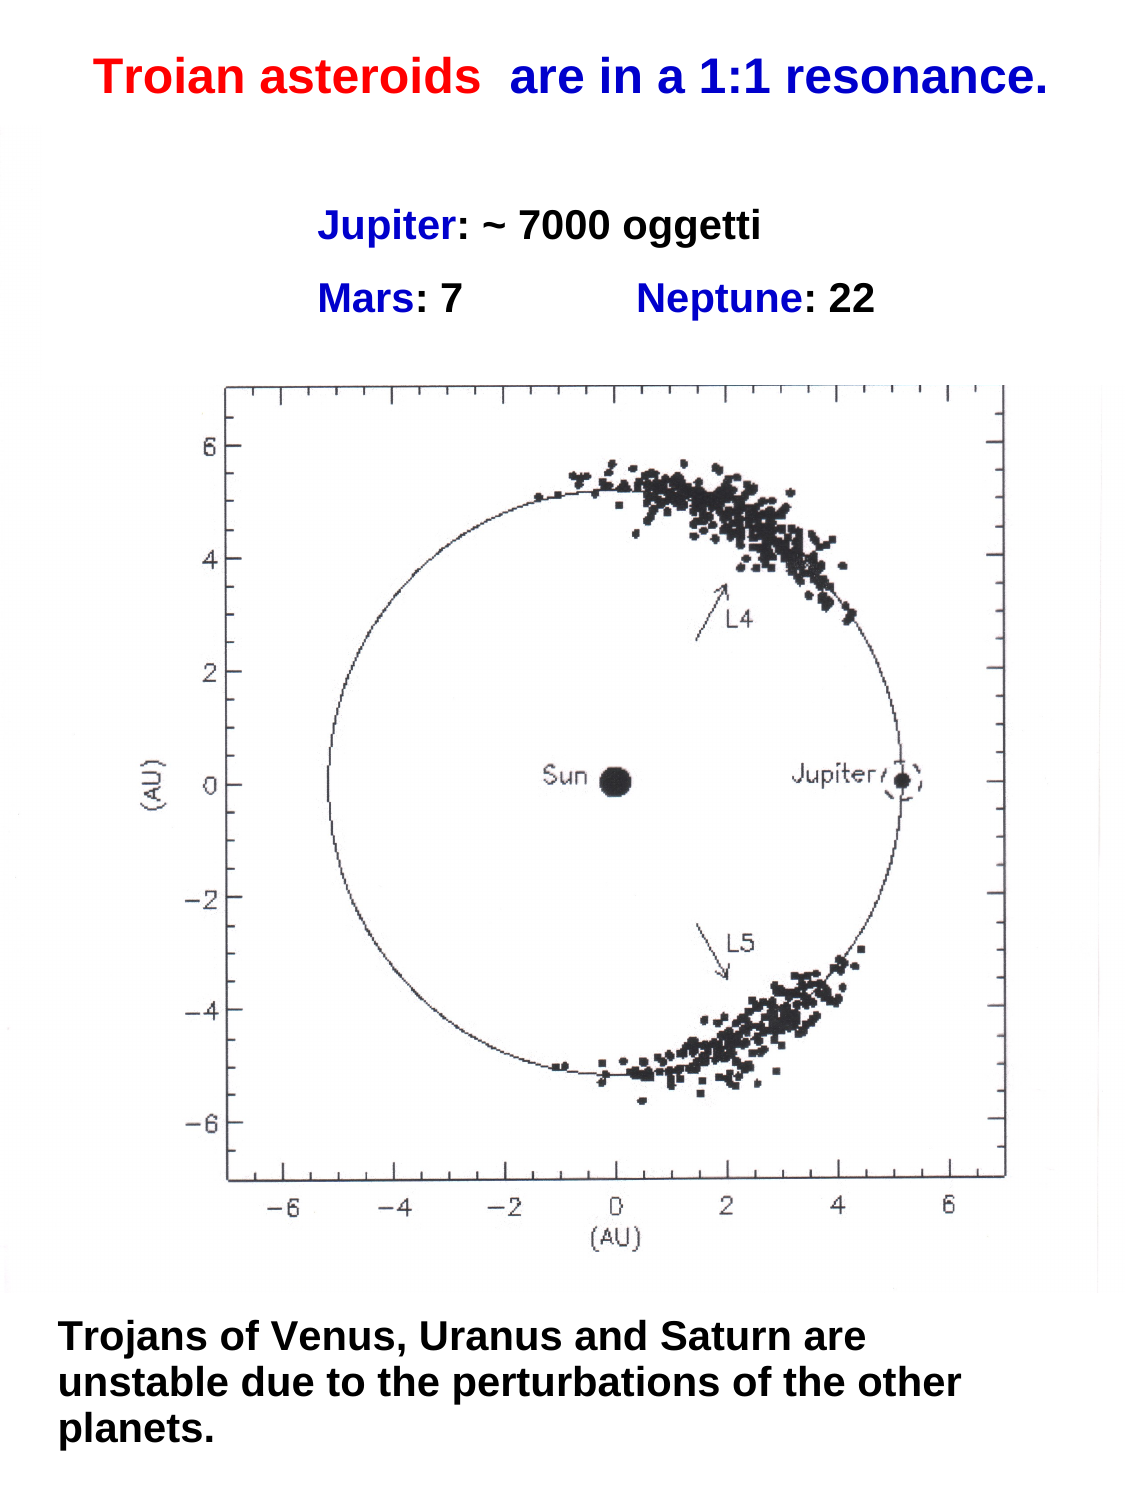

Troian asteroids are in a 1:1 resonance.
Jupiter: ~ 7000 oggetti
Mars: 7 Neptune: 22
Trojans of Venus, Uranus and Saturn are unstable due to the perturbations of the other planets.